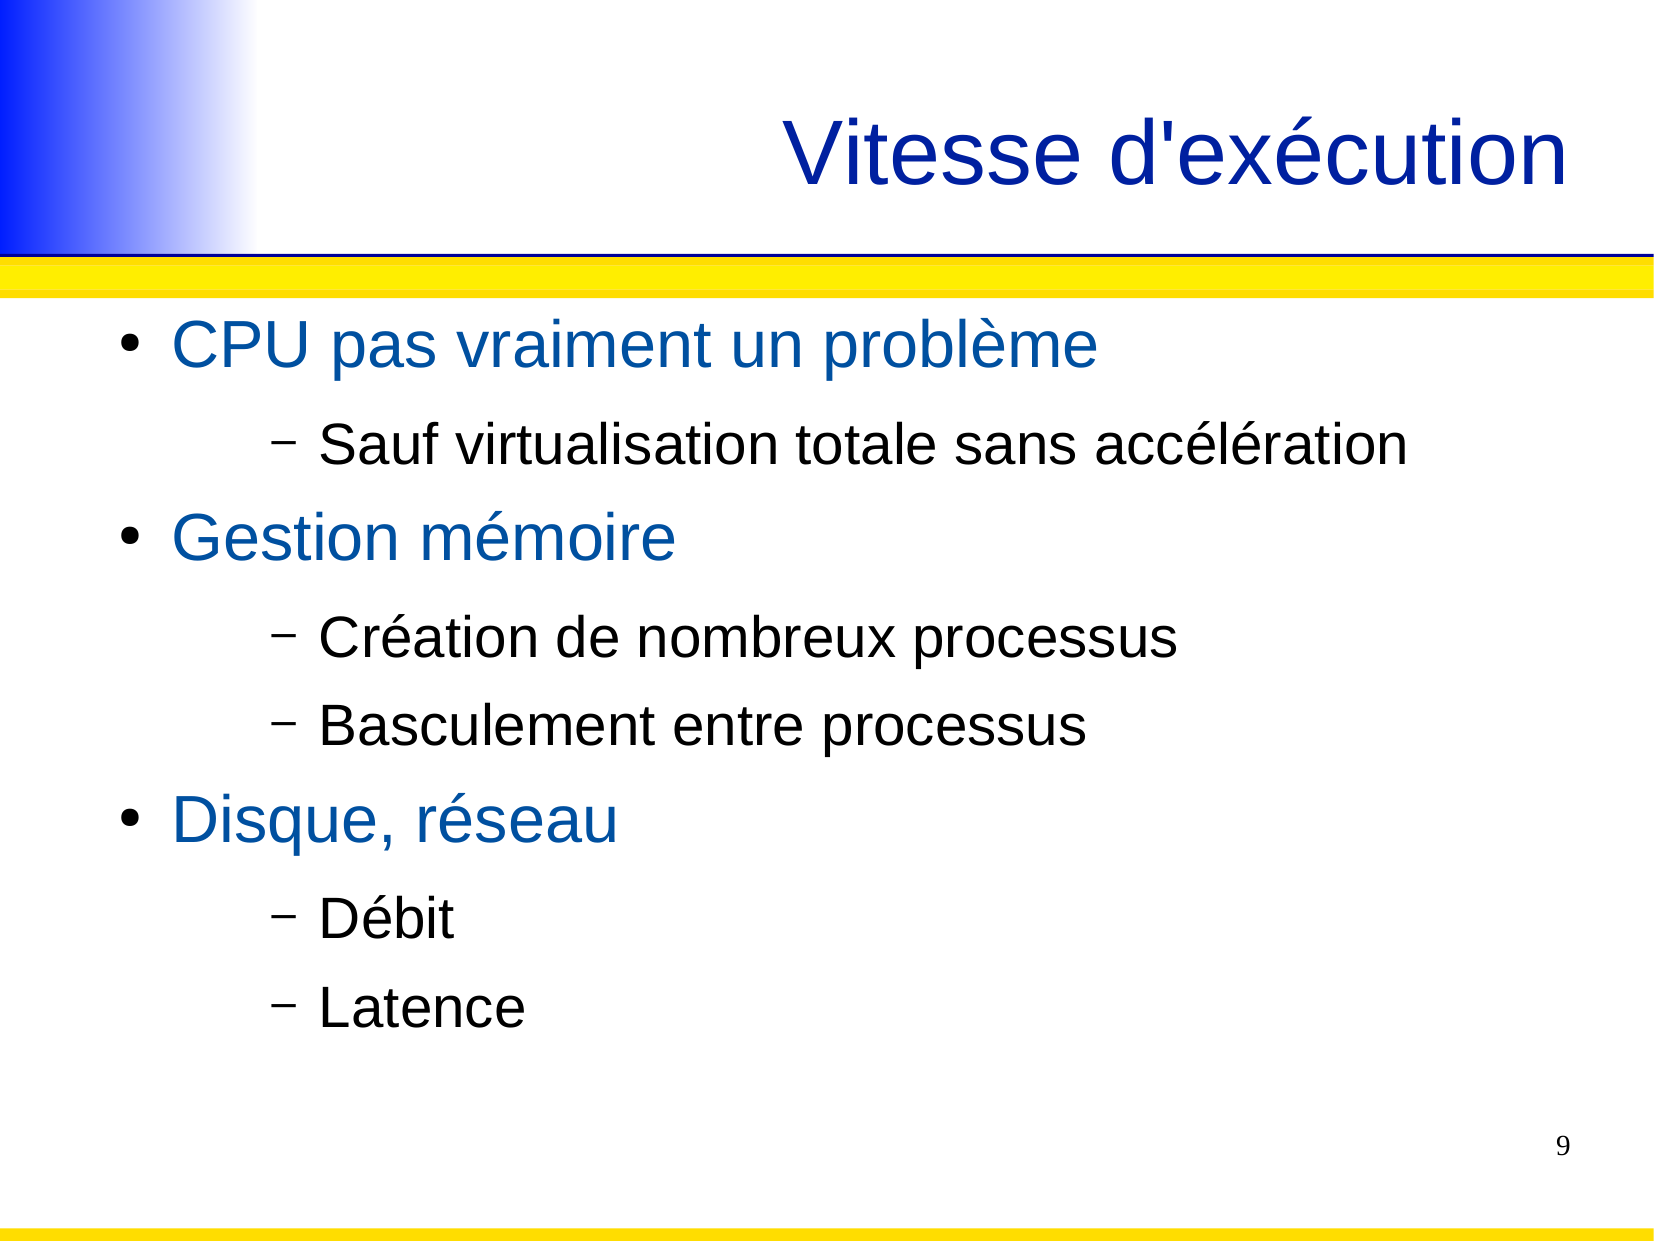

# Vitesse d'exécution
CPU pas vraiment un problème
Sauf virtualisation totale sans accélération
Gestion mémoire
Création de nombreux processus
Basculement entre processus
Disque, réseau
Débit
Latence
9